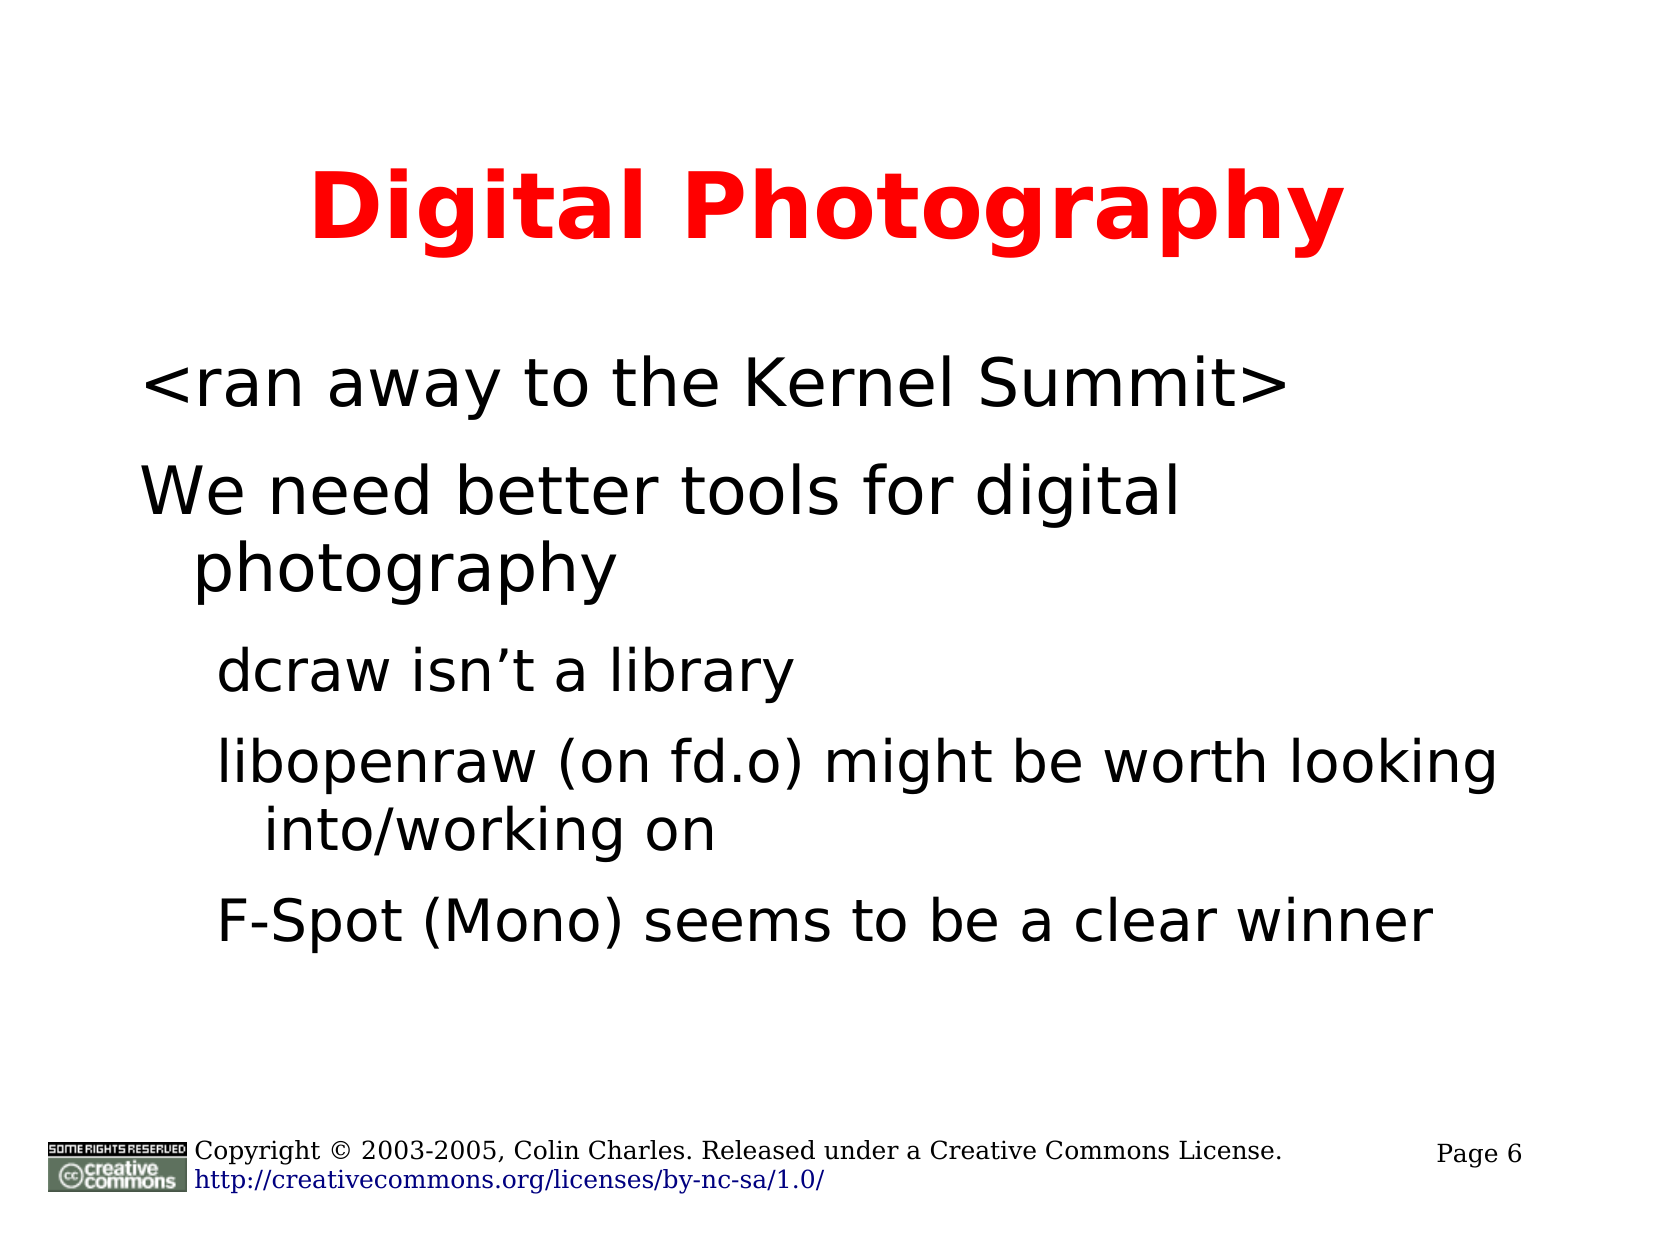

# Digital Photography
<ran away to the Kernel Summit>
We need better tools for digital photography
dcraw isn’t a library
libopenraw (on fd.o) might be worth looking into/working on
F-Spot (Mono) seems to be a clear winner